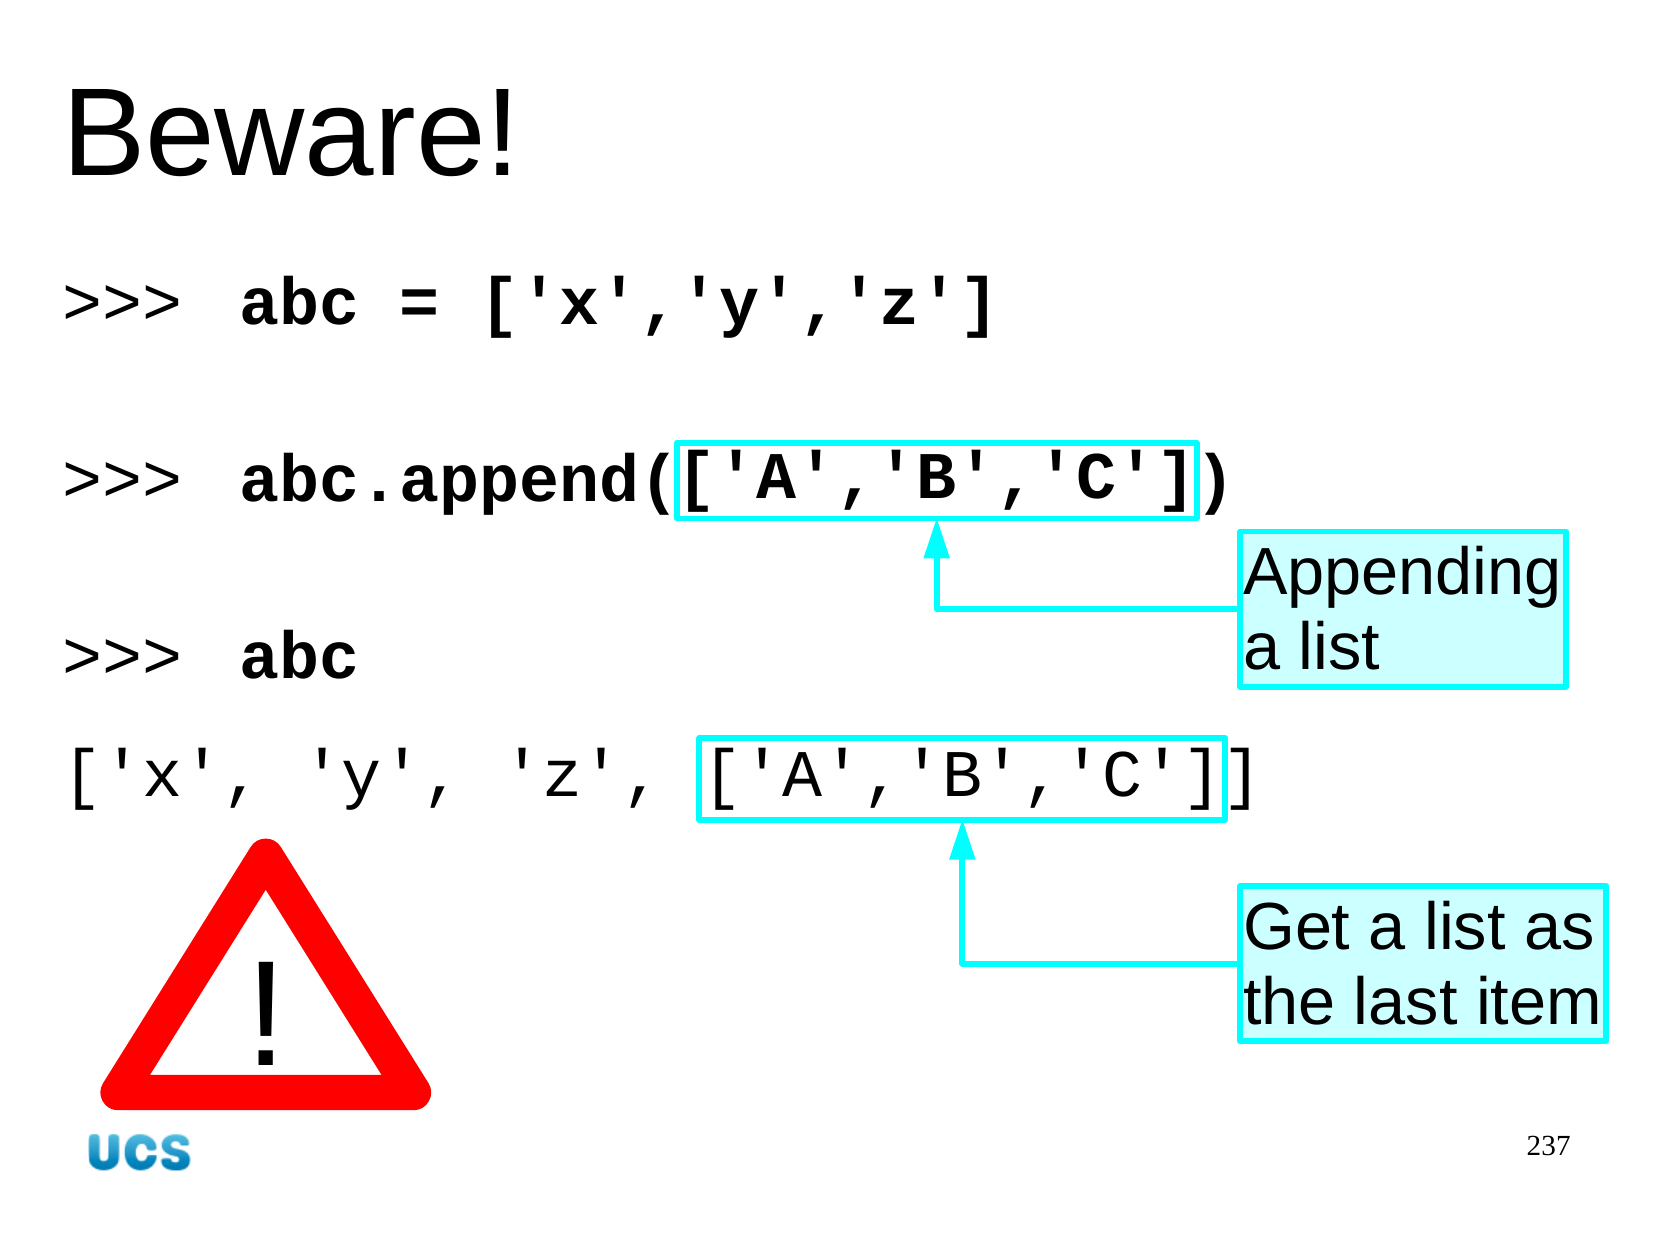

Beware!
>>>
abc =
['x','y','z']
>>>
abc.append(
['A','B','C']
)
Appending
a list
>>>
abc
['x', 'y', 'z',
['A','B','C']
]
!
Get a list as
the last item
237